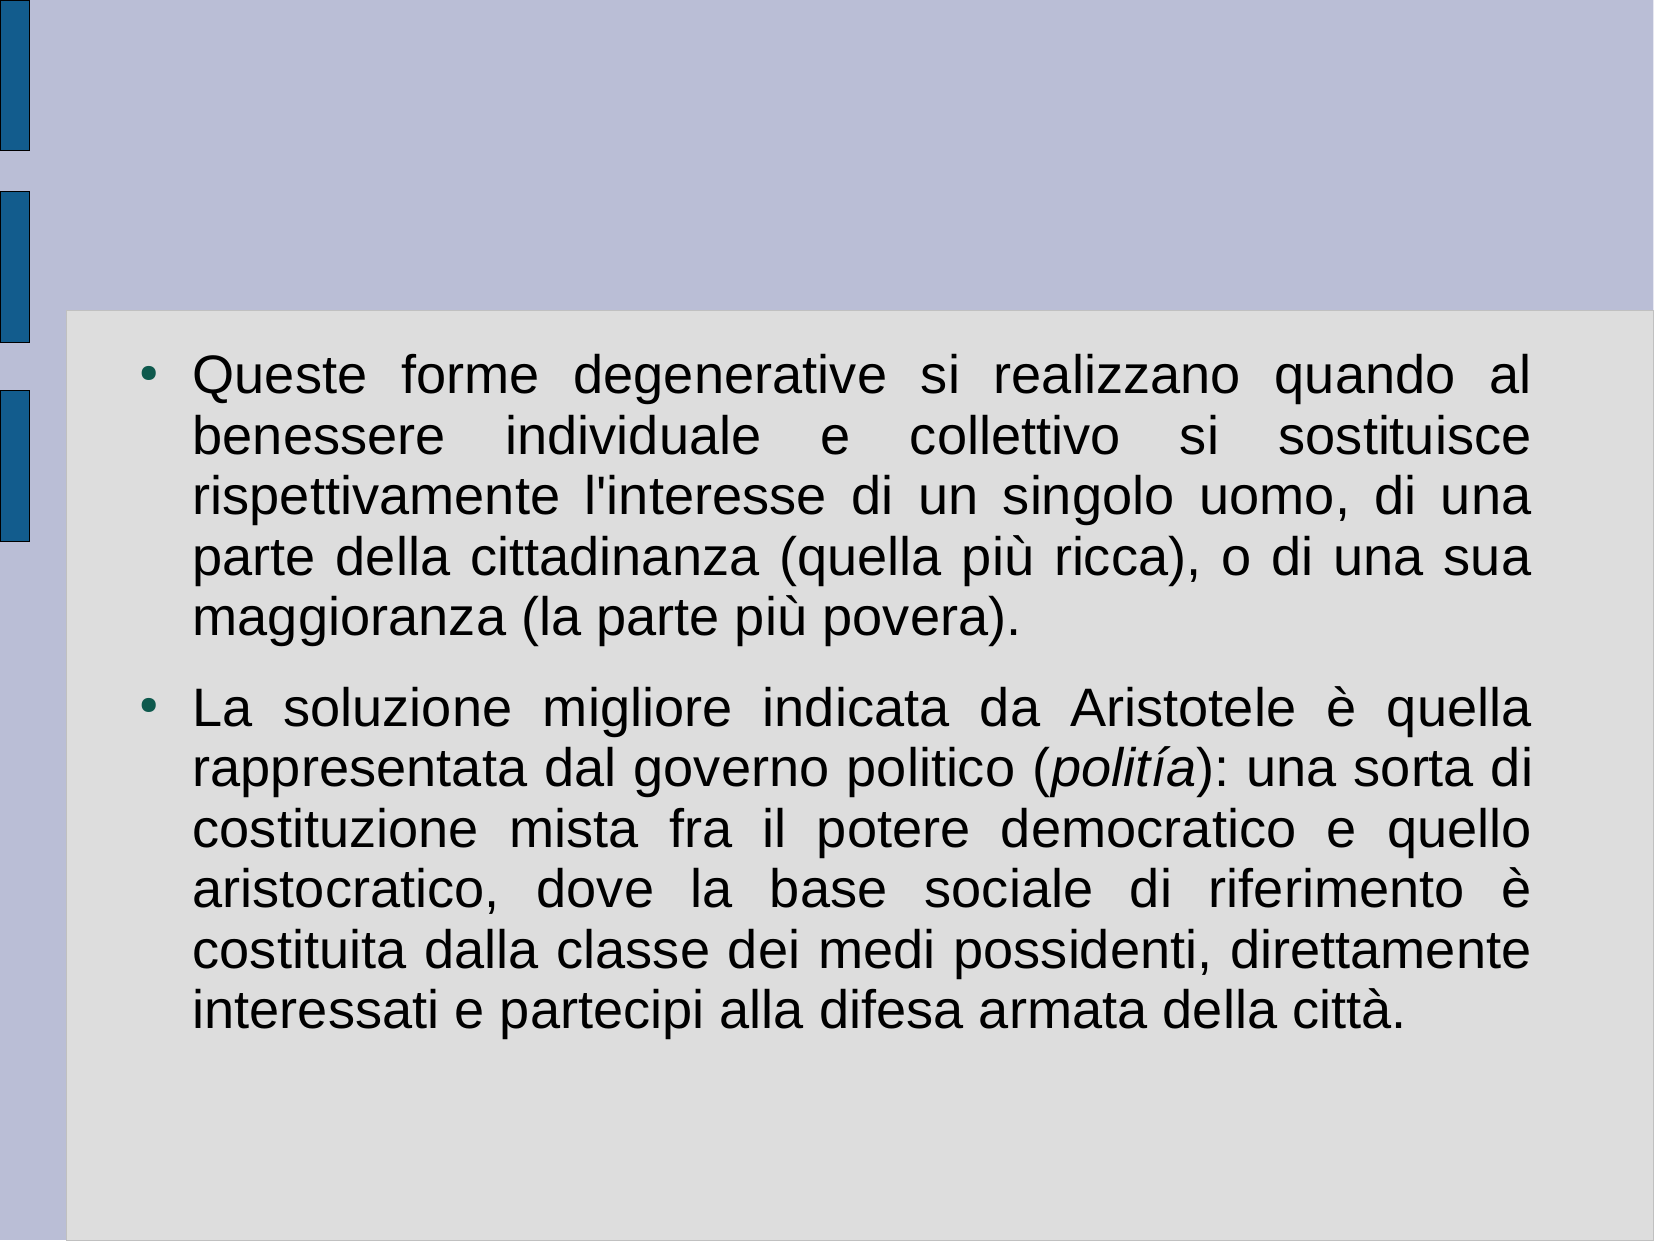

#
Queste forme degenerative si realizzano quando al benessere individuale e collettivo si sostituisce rispettivamente l'interesse di un singolo uomo, di una parte della cittadinanza (quella più ricca), o di una sua maggioranza (la parte più povera).
La soluzione migliore indicata da Aristotele è quella rappresentata dal governo politico (politía): una sorta di costituzione mista fra il potere democratico e quello aristocratico, dove la base sociale di riferimento è costituita dalla classe dei medi possidenti, direttamente interessati e partecipi alla difesa armata della città.